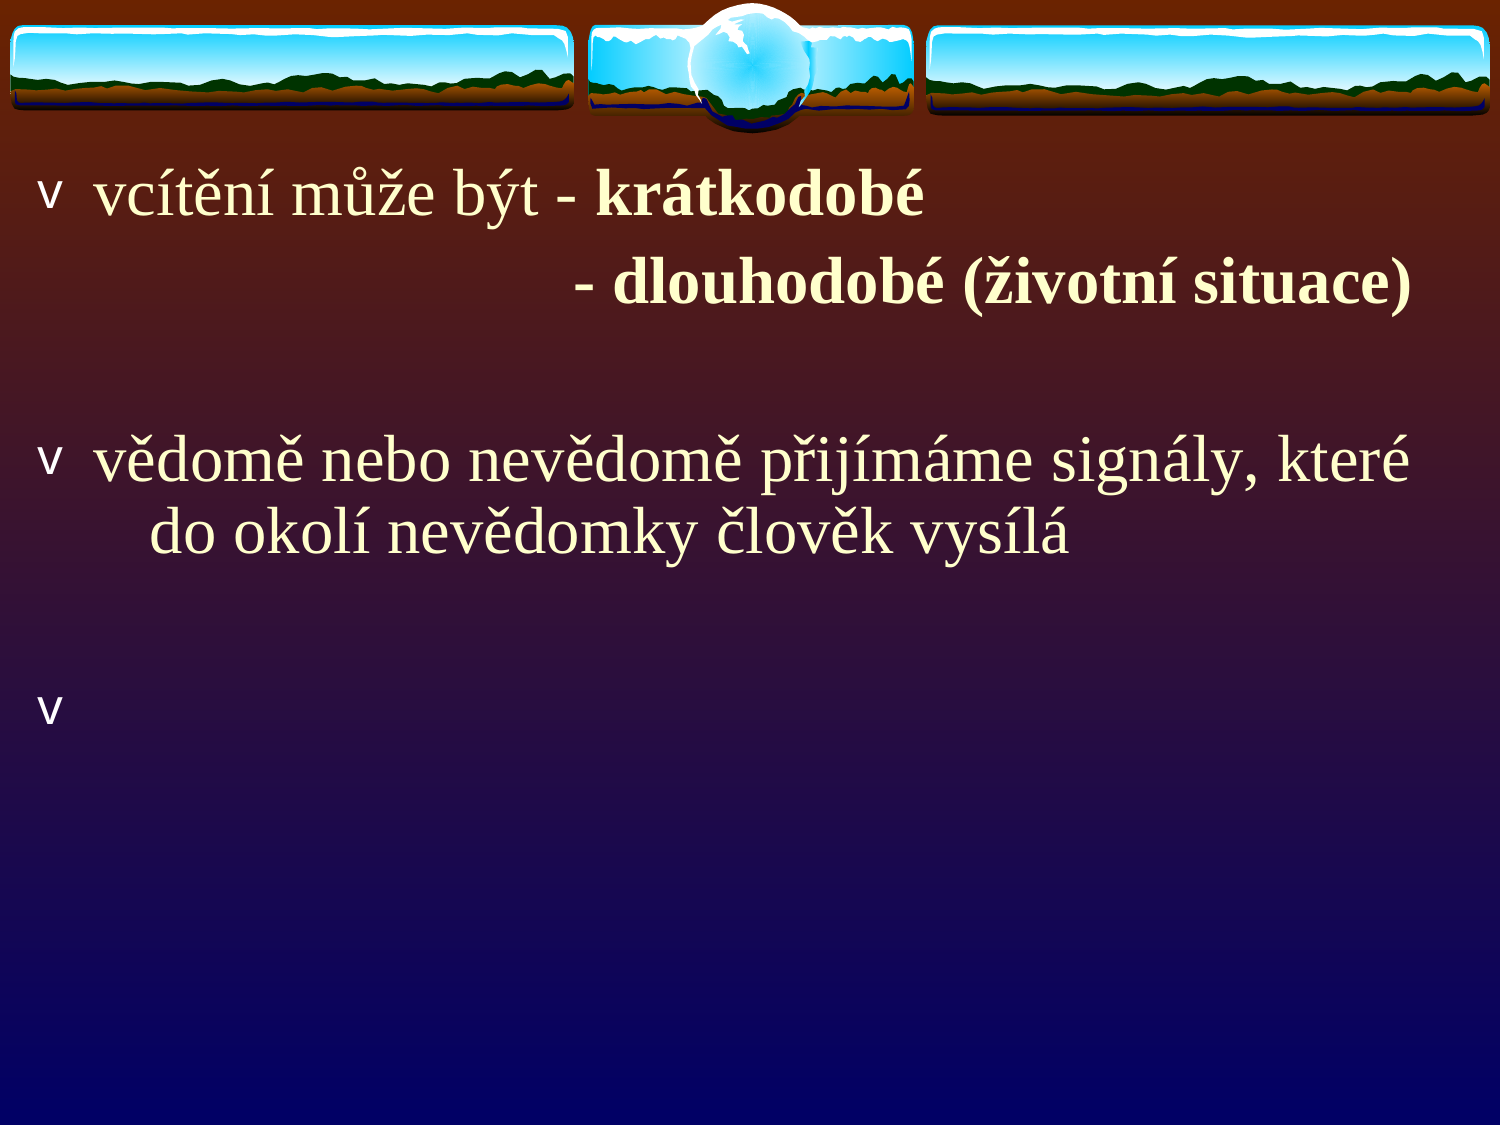

# vcítění může být - krátkodobé
 - dlouhodobé (životní situace)
vědomě nebo nevědomě přijímáme signály, které do okolí nevědomky člověk vysílá